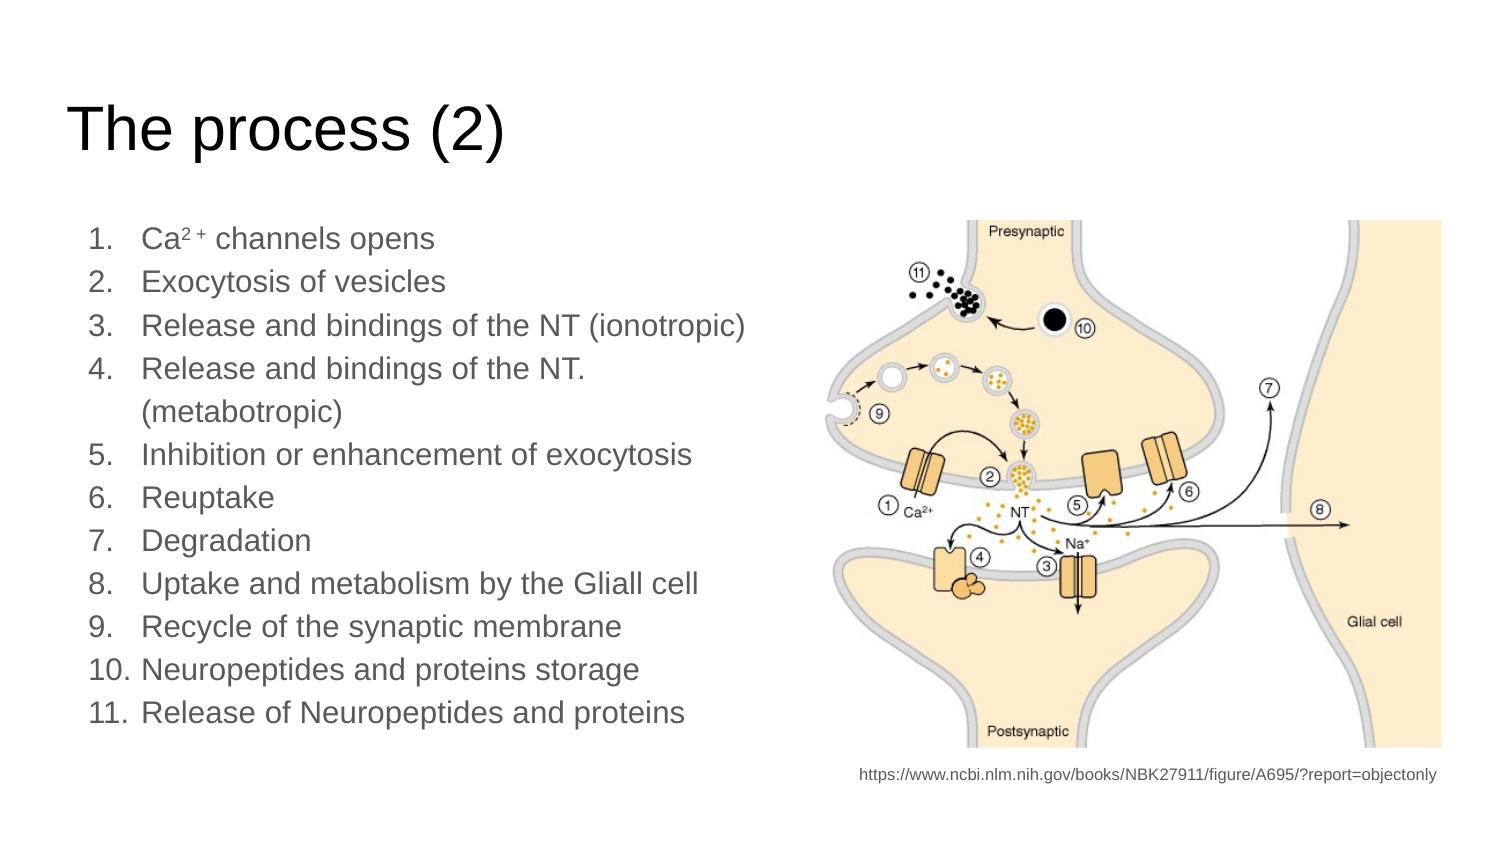

# The process (2)
Ca2 + channels opens
Exocytosis of vesicles
Release and bindings of the NT (ionotropic)
Release and bindings of the NT. (metabotropic)
Inhibition or enhancement of exocytosis
Reuptake
Degradation
Uptake and metabolism by the Gliall cell
Recycle of the synaptic membrane
Neuropeptides and proteins storage
Release of Neuropeptides and proteins
https://www.ncbi.nlm.nih.gov/books/NBK27911/figure/A695/?report=objectonly